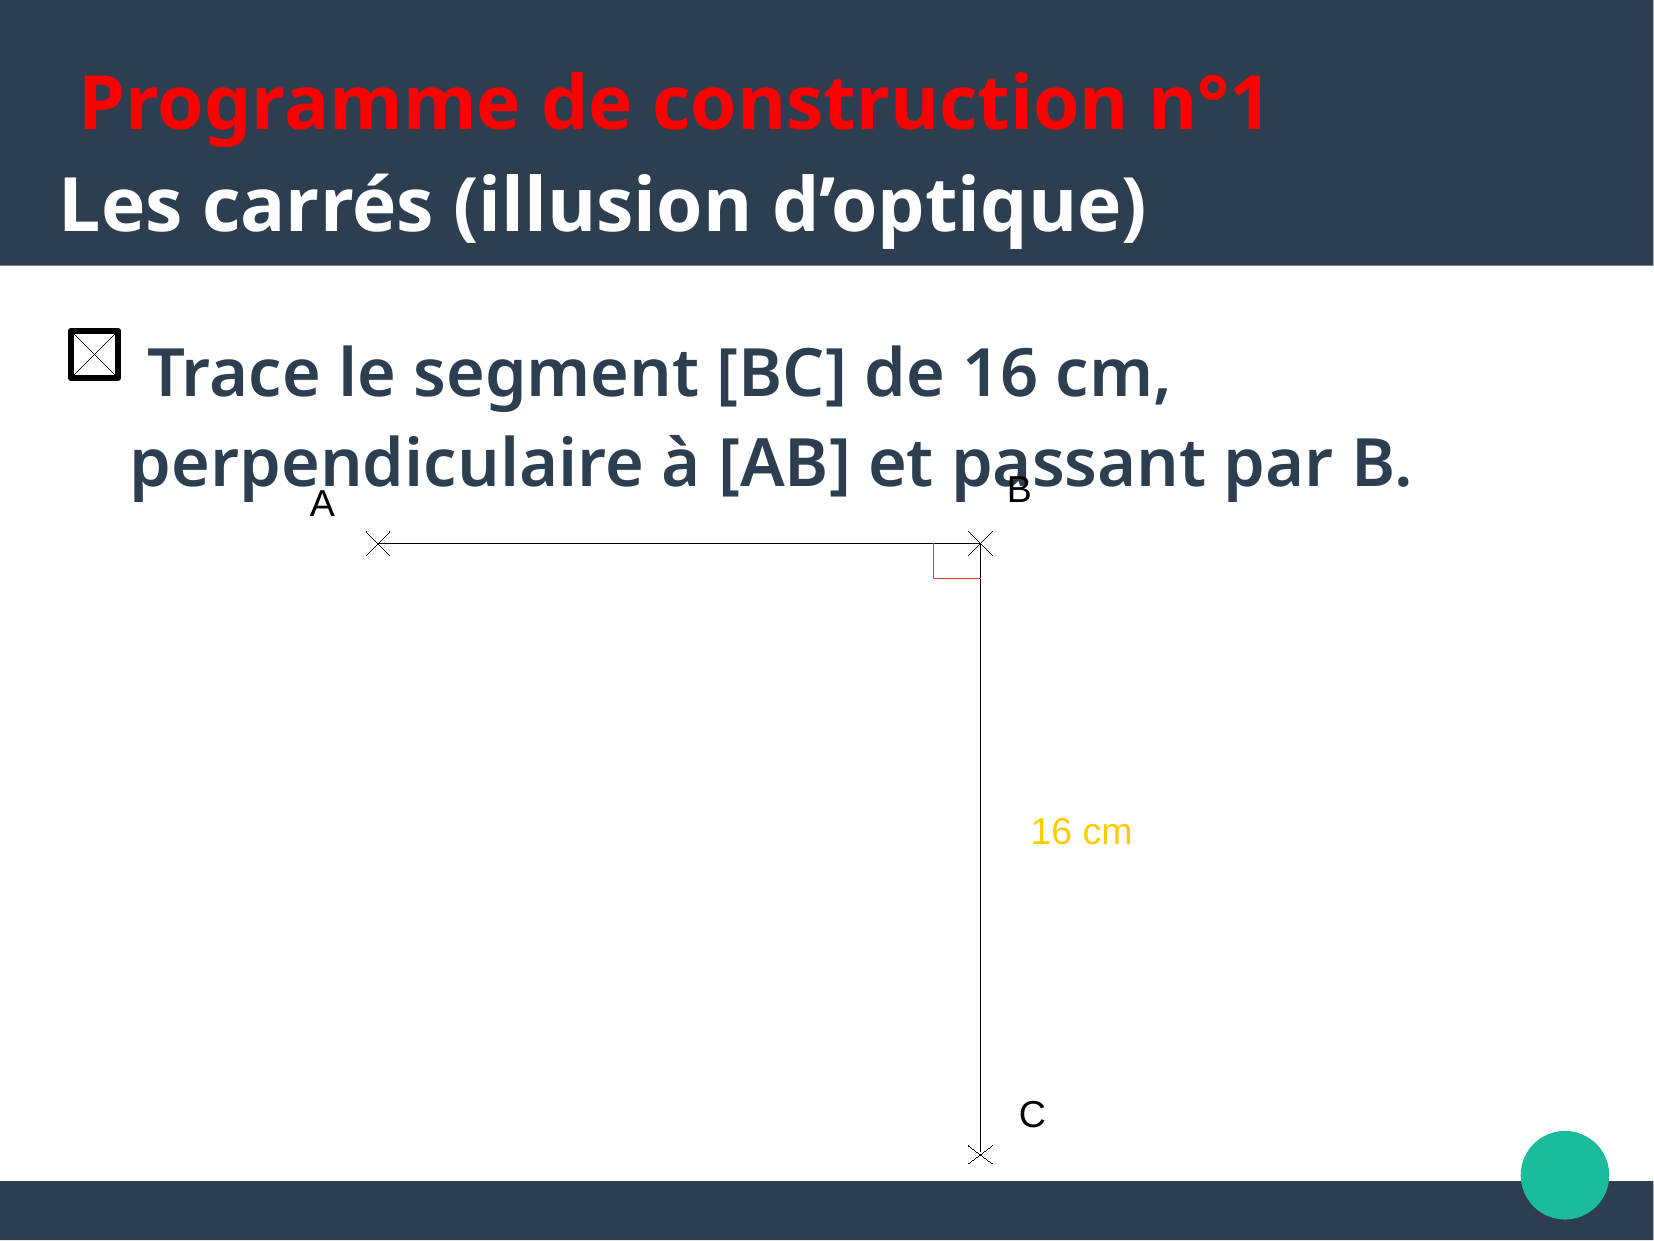

# Programme de construction n°1 Les carrés (illusion d’optique)
 Trace le segment [BC] de 16 cm, perpendiculaire à [AB] et passant par B.
B
A
16 cm
C